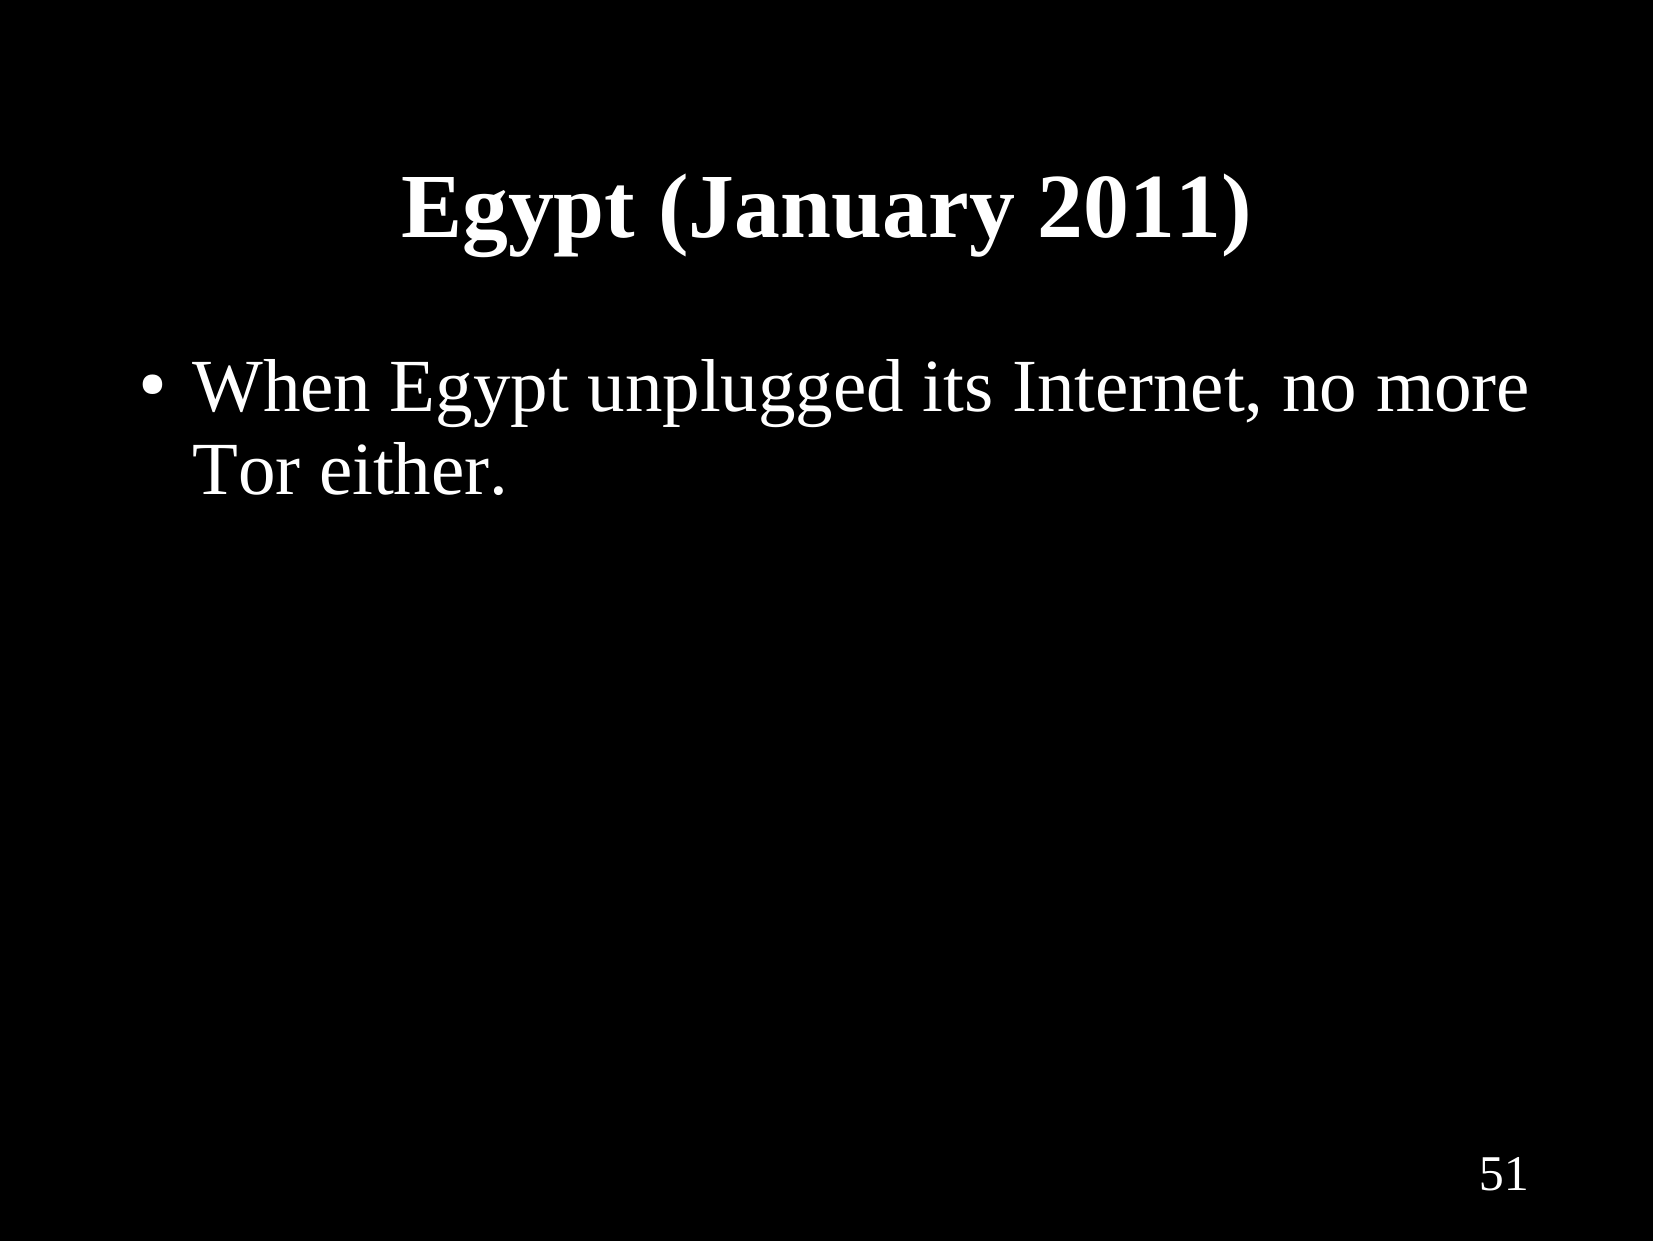

# Egypt (January 2011)
When Egypt unplugged its Internet, no more Tor either.